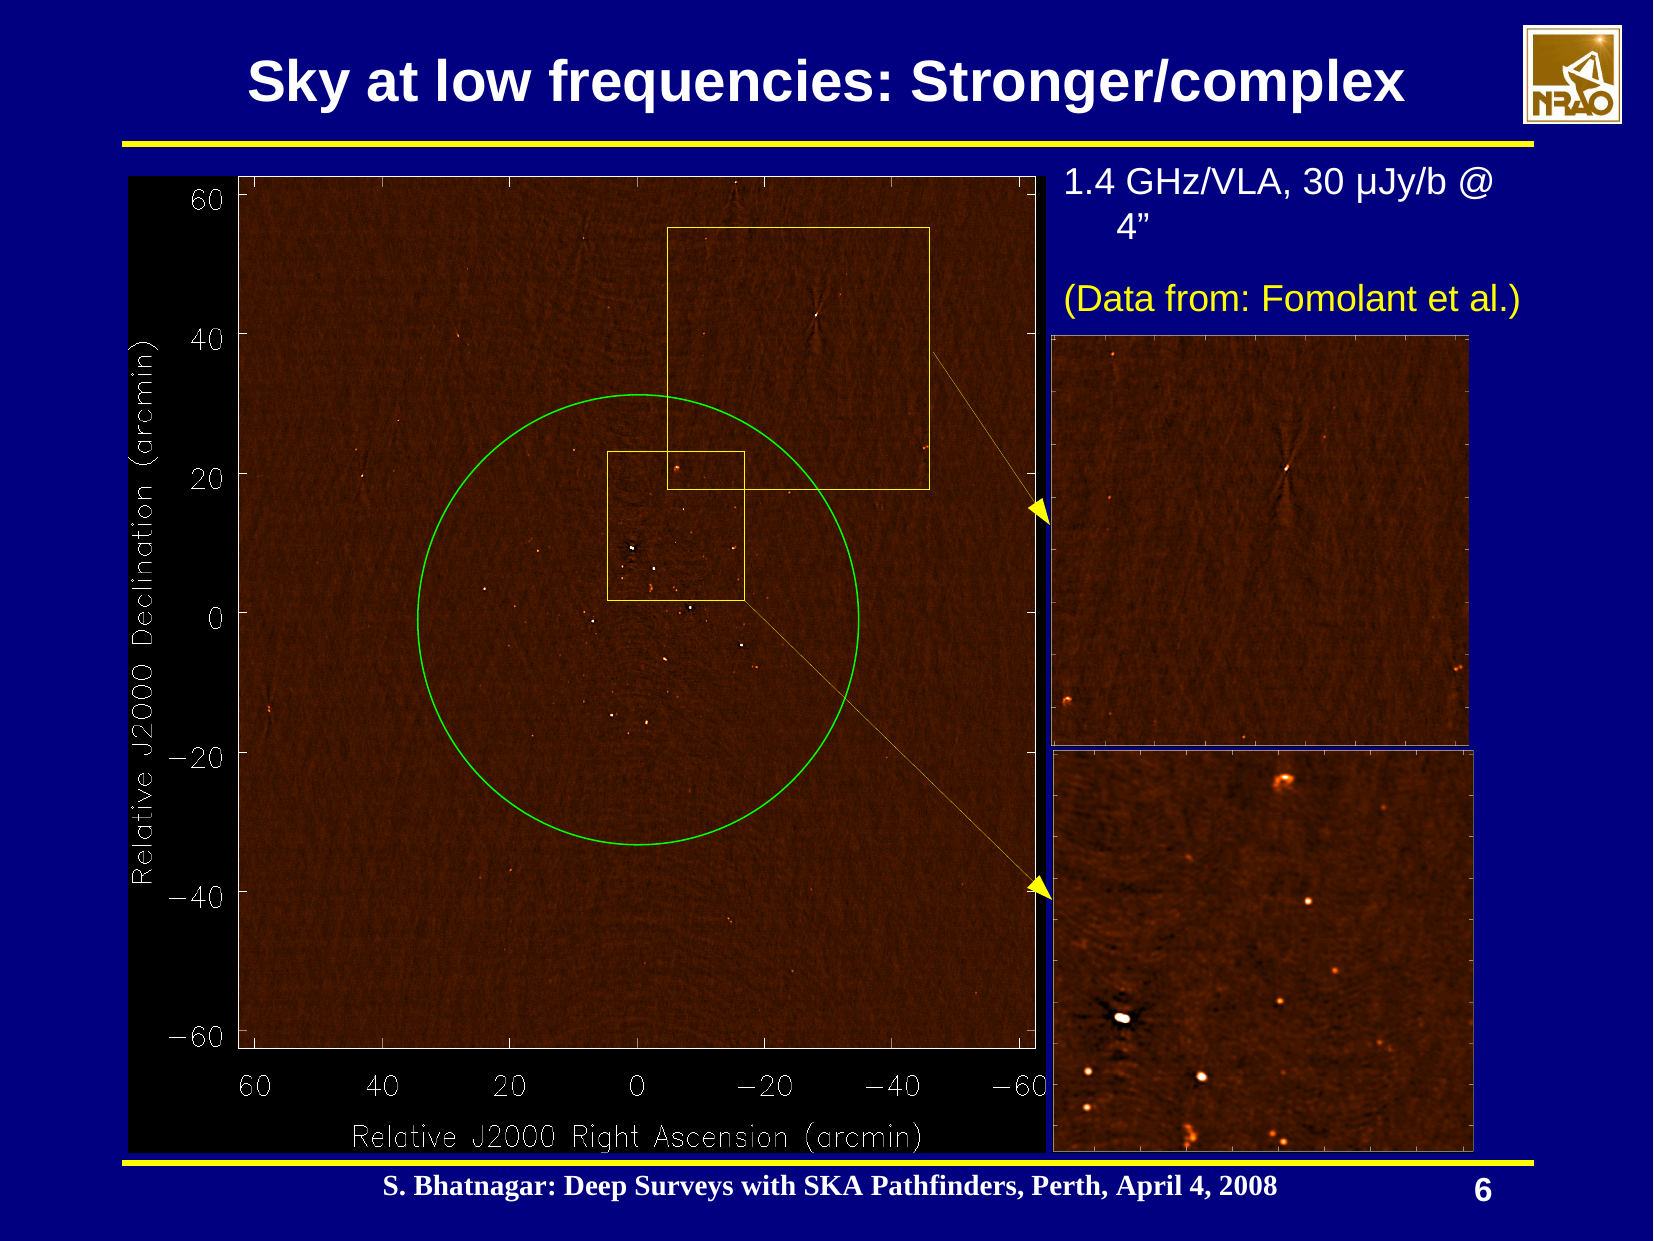

# Sky at low frequencies: Stronger/complex
1.4 GHz/VLA, 30 μJy/b @ 4”
(Data from: Fomolant et al.)